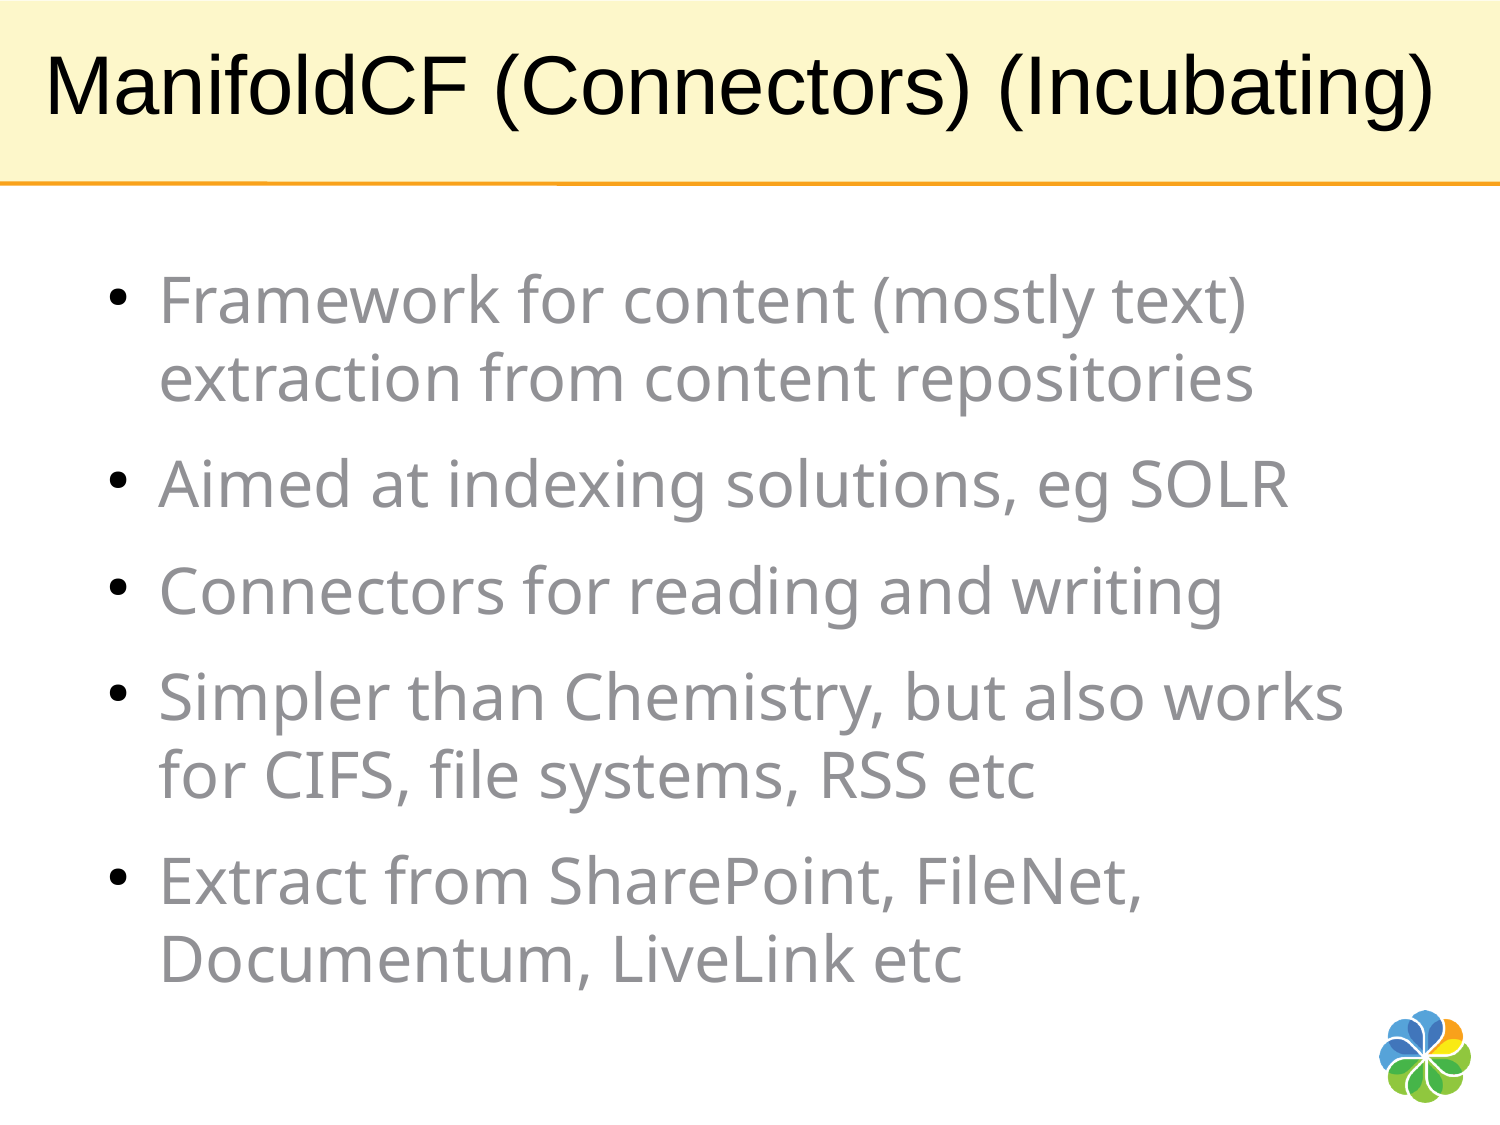

# ManifoldCF (Connectors) (Incubating)
Framework for content (mostly text) extraction from content repositories
Aimed at indexing solutions, eg SOLR
Connectors for reading and writing
Simpler than Chemistry, but also works for CIFS, file systems, RSS etc
Extract from SharePoint, FileNet, Documentum, LiveLink etc